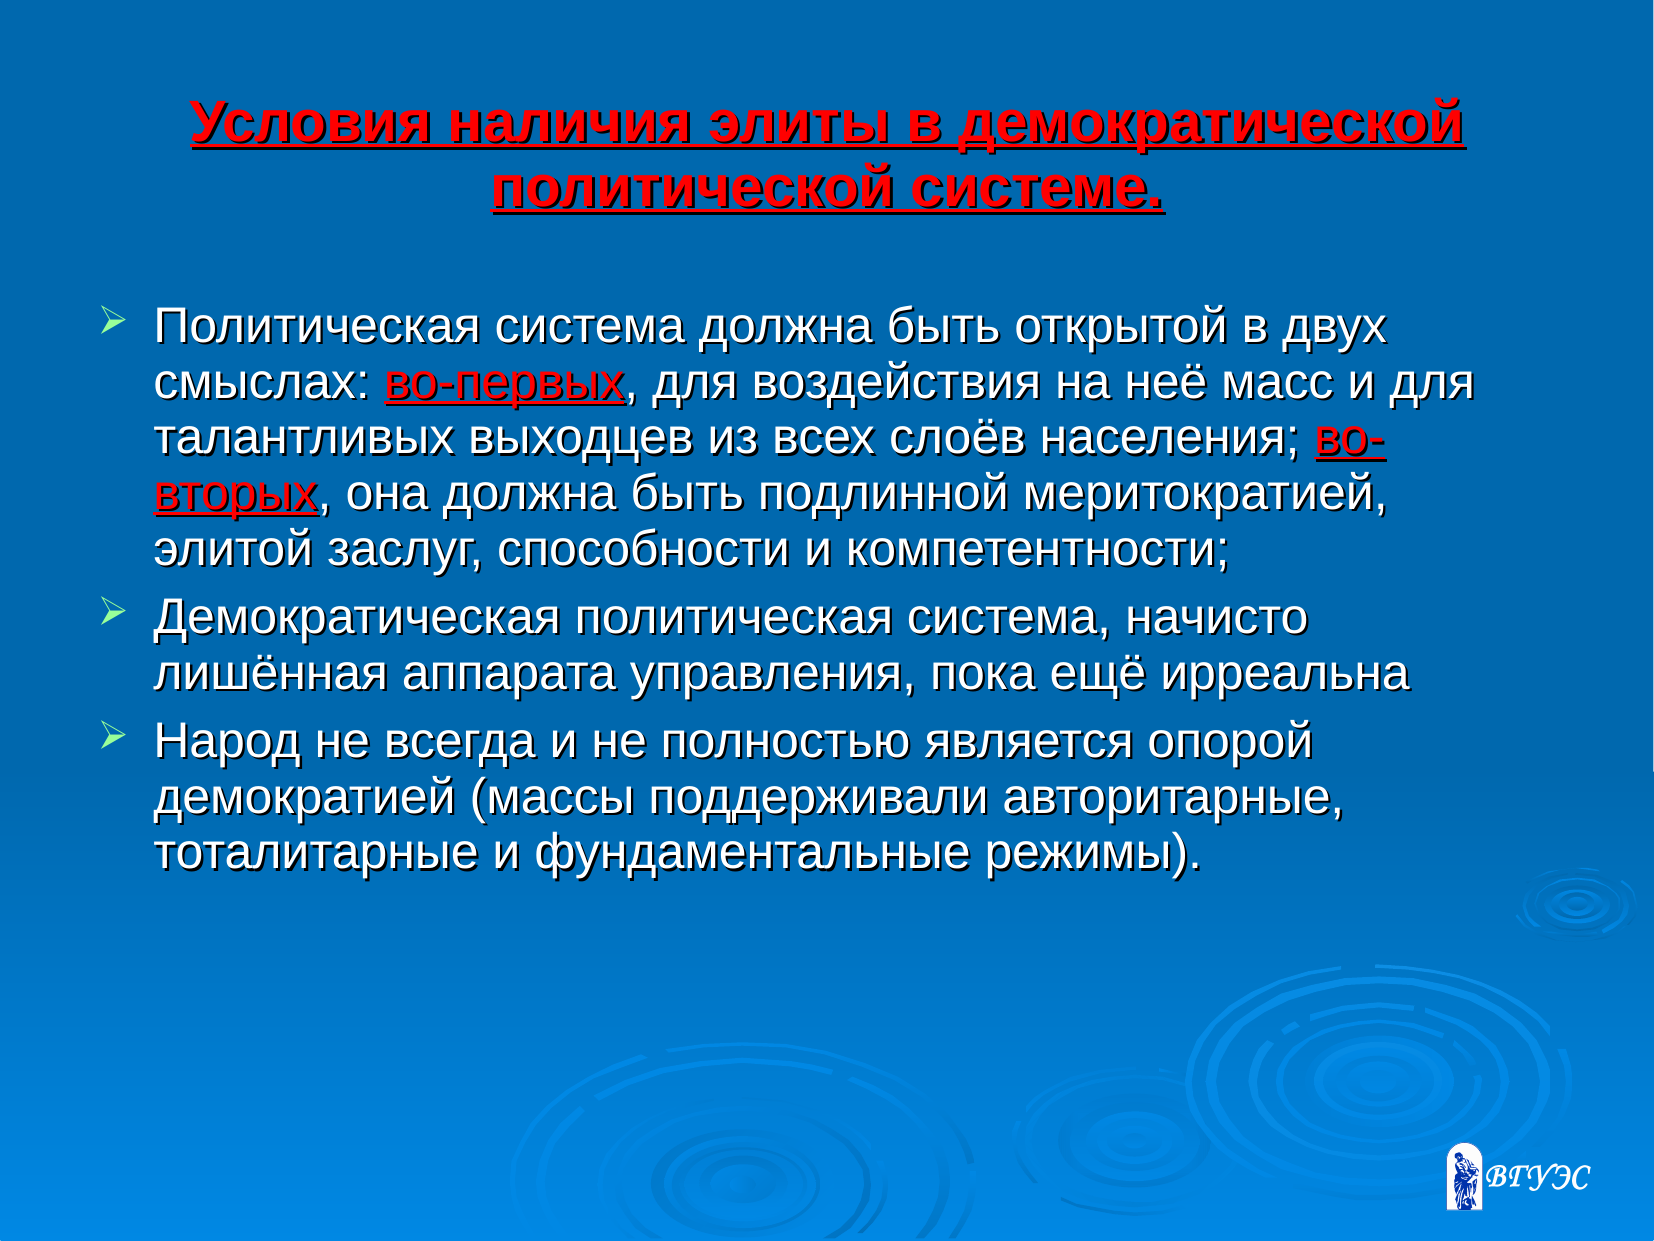

# Условия наличия элиты в демократической политической системе.
Политическая система должна быть открытой в двух смыслах: во-первых, для воздействия на неё масс и для талантливых выходцев из всех слоёв населения; во-вторых, она должна быть подлинной меритократией, элитой заслуг, способности и компетентности;
Демократическая политическая система, начисто лишённая аппарата управления, пока ещё ирреальна
Народ не всегда и не полностью является опорой демократией (массы поддерживали авторитарные, тоталитарные и фундаментальные режимы).